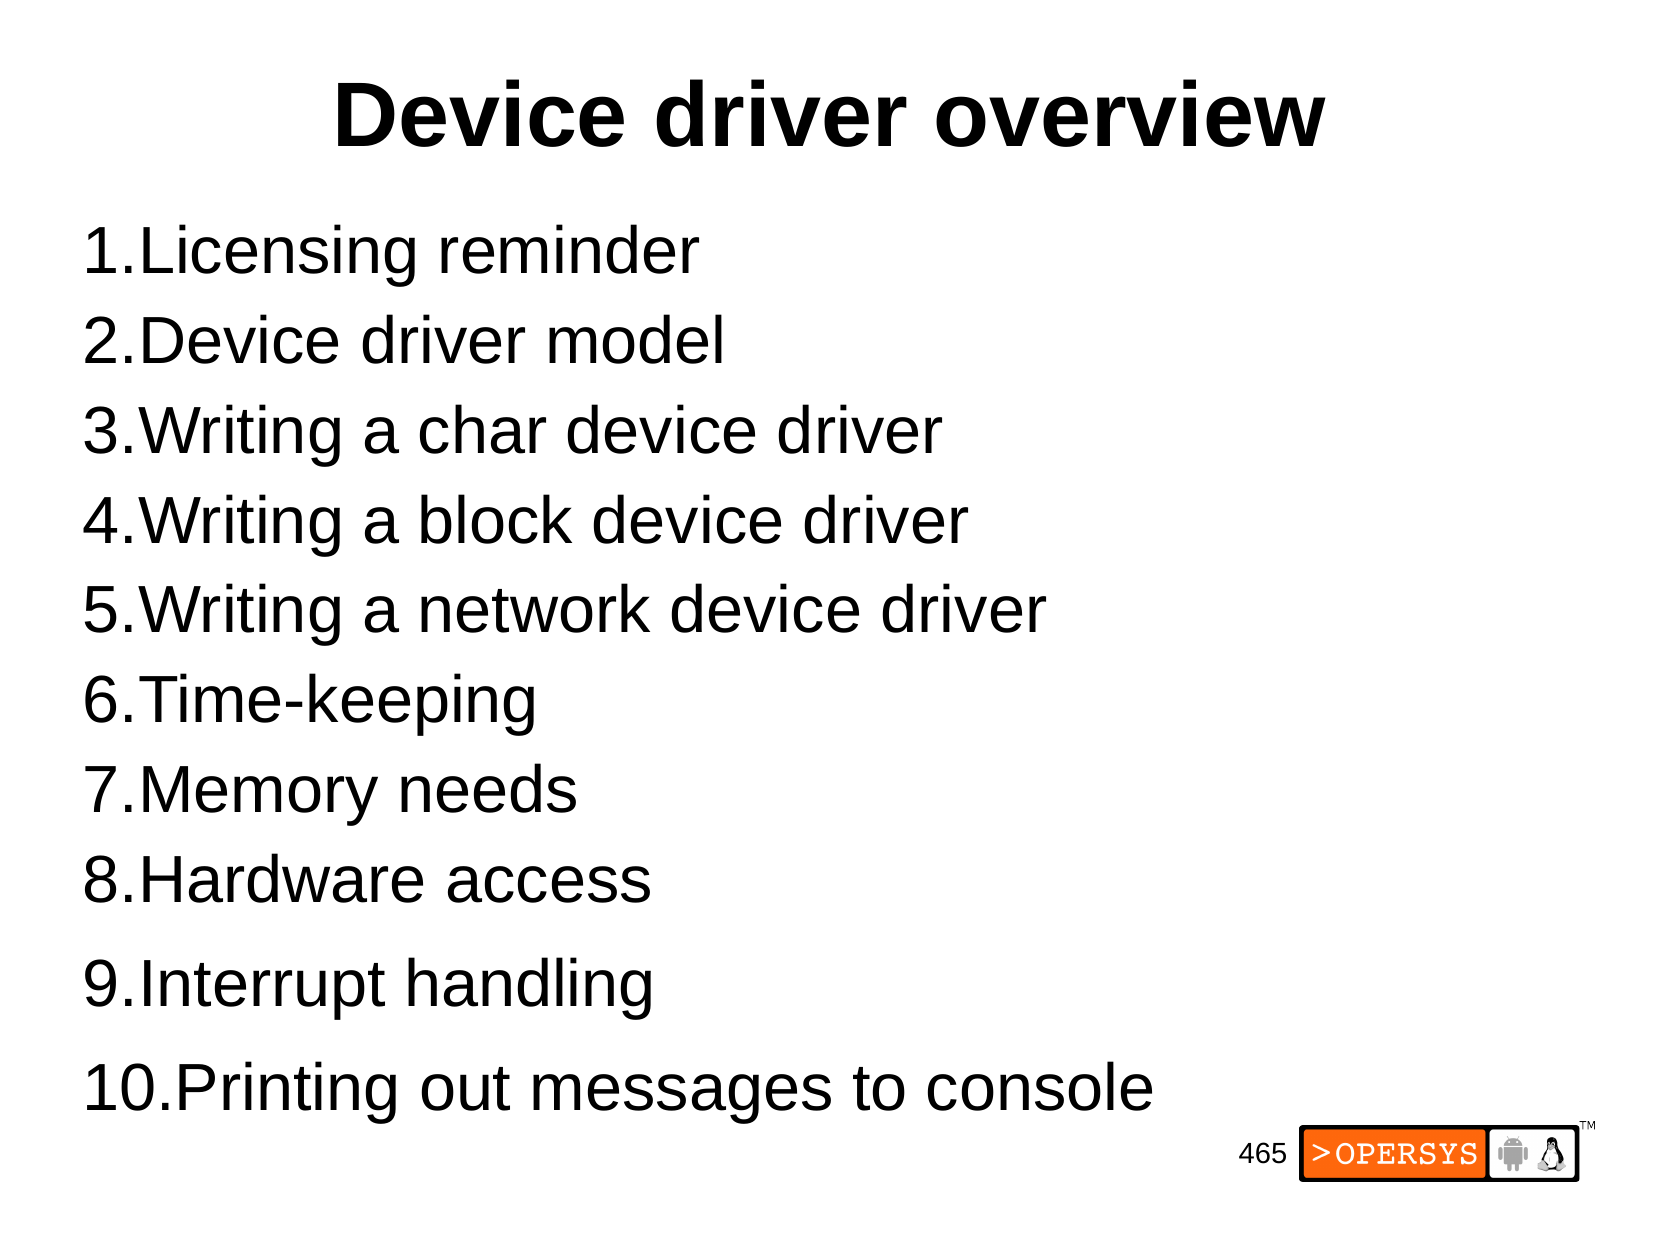

# Device driver overview
Licensing reminder
Device driver model
Writing a char device driver
Writing a block device driver
Writing a network device driver
Time-keeping
Memory needs
Hardware access
Interrupt handling
Printing out messages to console